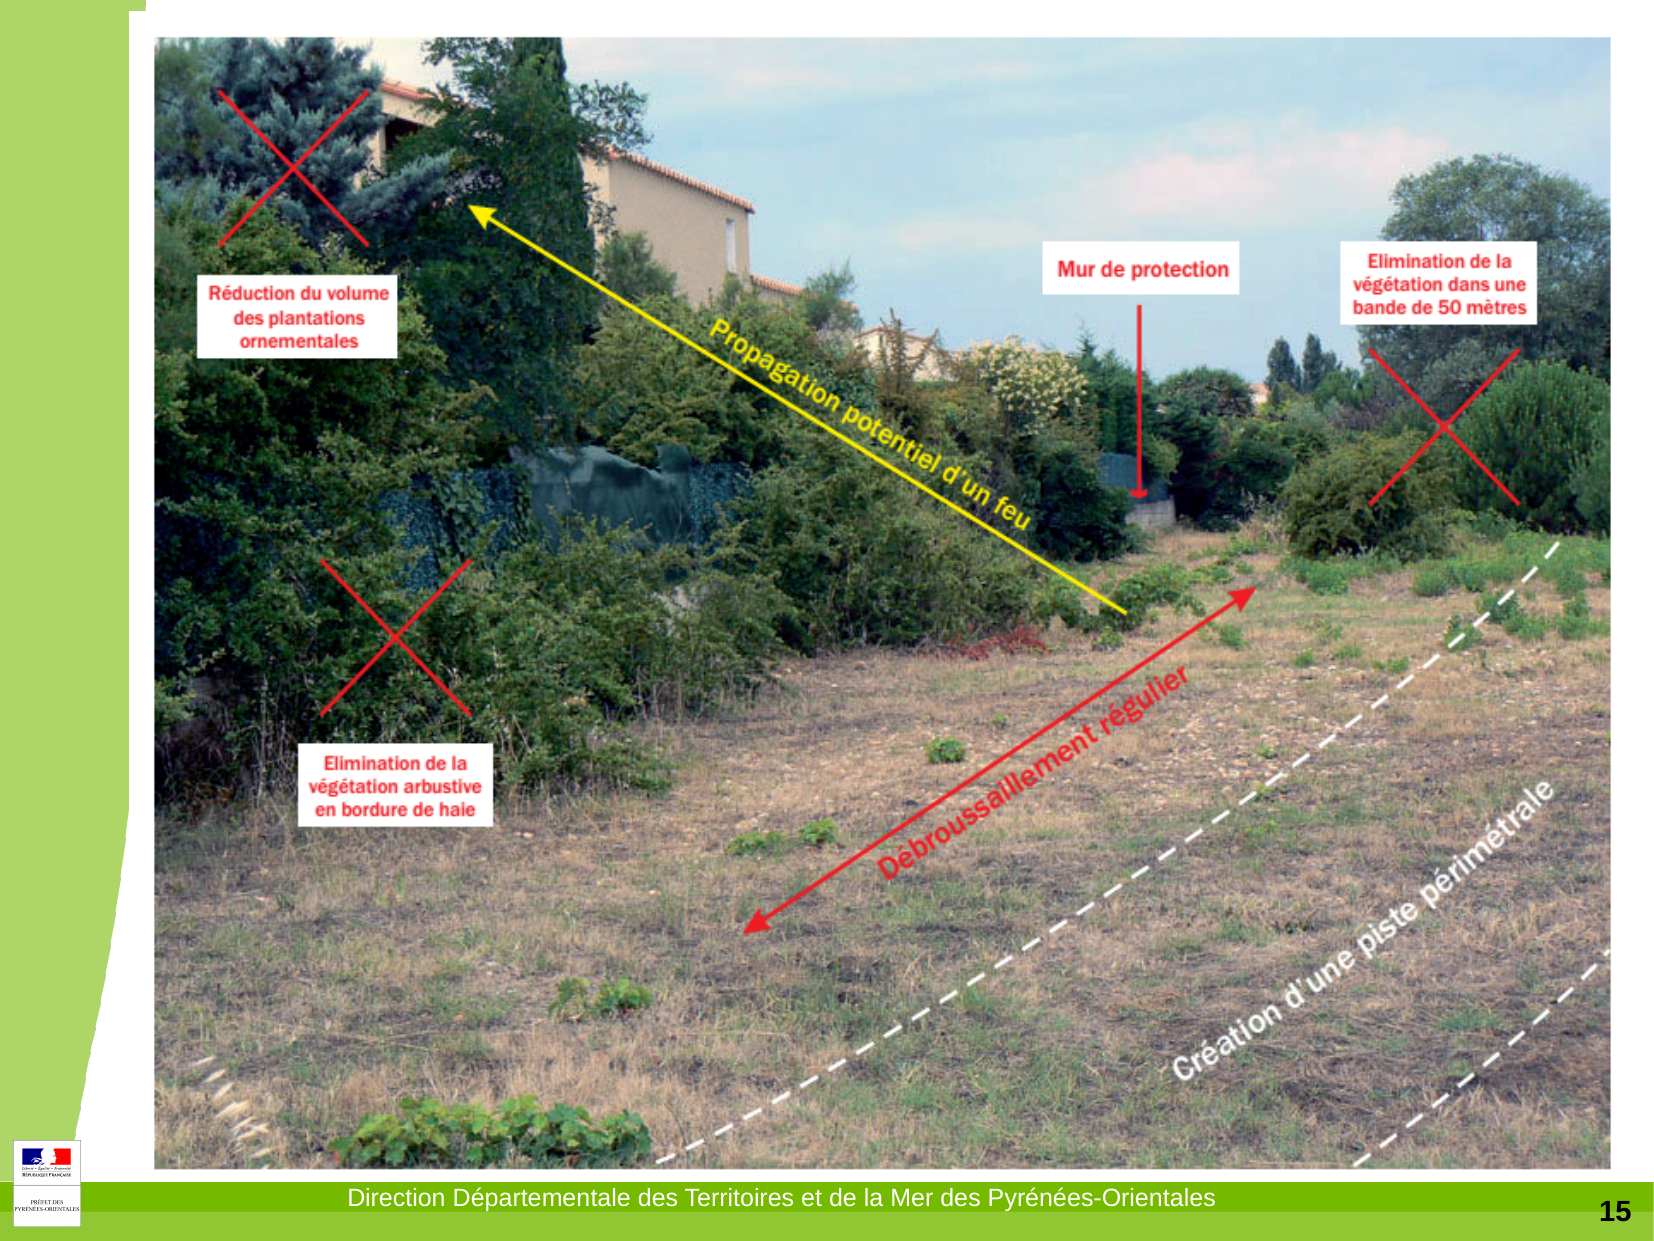

Direction Départementale des Territoires et de la Mer des Pyrénées-Orientales
15